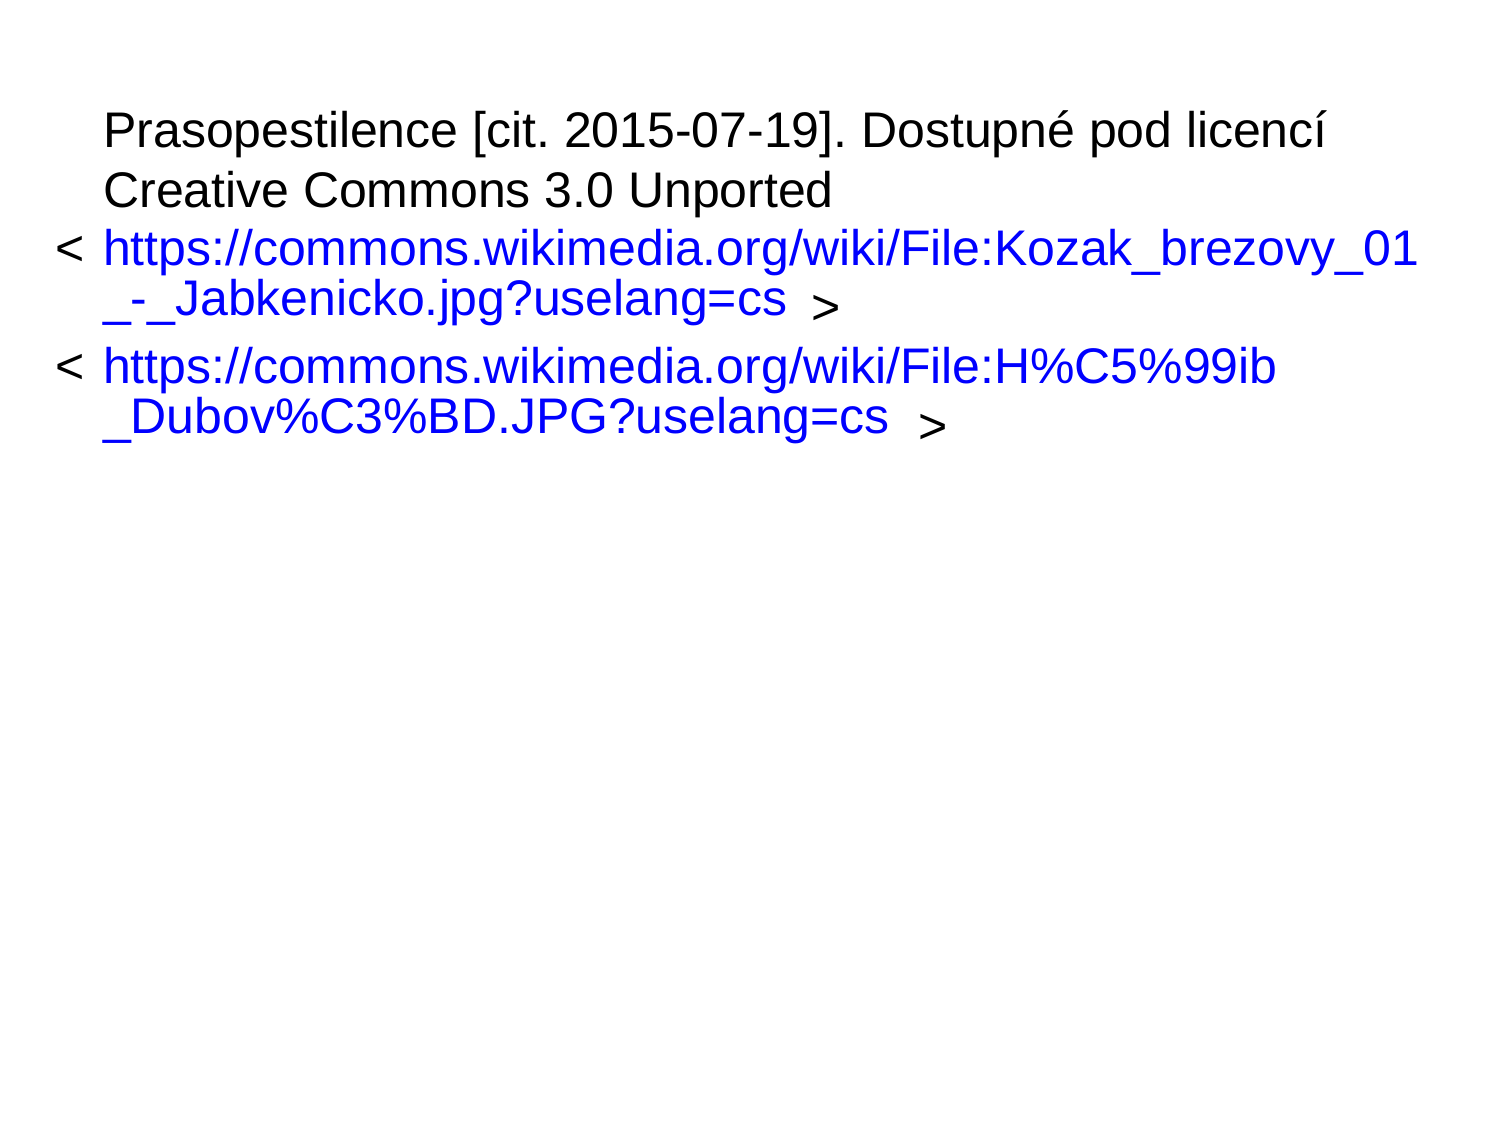

Prasopestilence [cit. 2015-07-19]. Dostupné pod licencí
Creative Commons 3.0 Unported
<
https://commons.wikimedia.org/wiki/File:Kozak_brezovy_01_-_Jabkenicko.jpg?uselang=cs
>
<
https://commons.wikimedia.org/wiki/File:H%C5%99ib_Dubov%C3%BD.JPG?uselang=cs
>